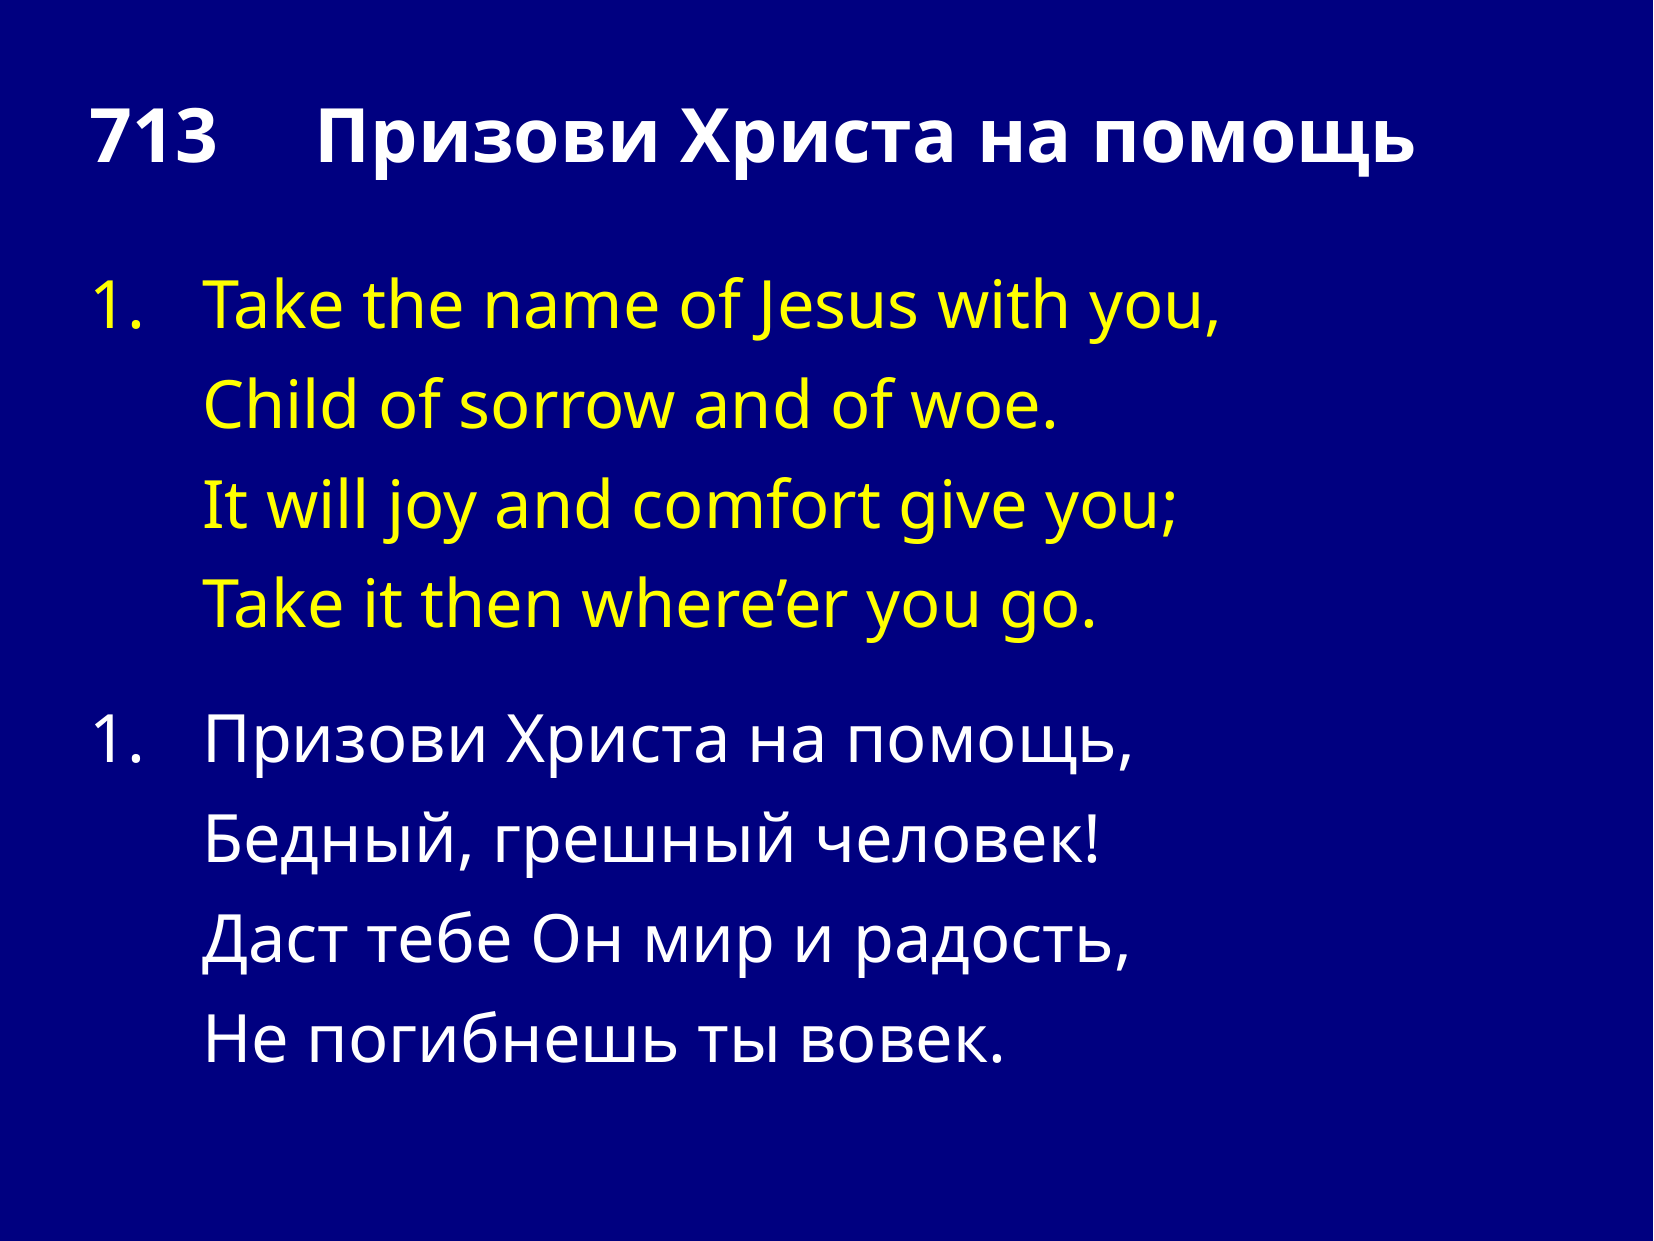

713	Призови Христа на помощь
1.	Take the name of Jesus with you,
	Child of sorrow and of woe.
	It will joy and comfort give you;
	Take it then where’er you go.
1.	Призови Христа на помощь,
	Бедный, грешный человек!
	Даст тебе Он мир и радость,
	Не погибнешь ты вовек.